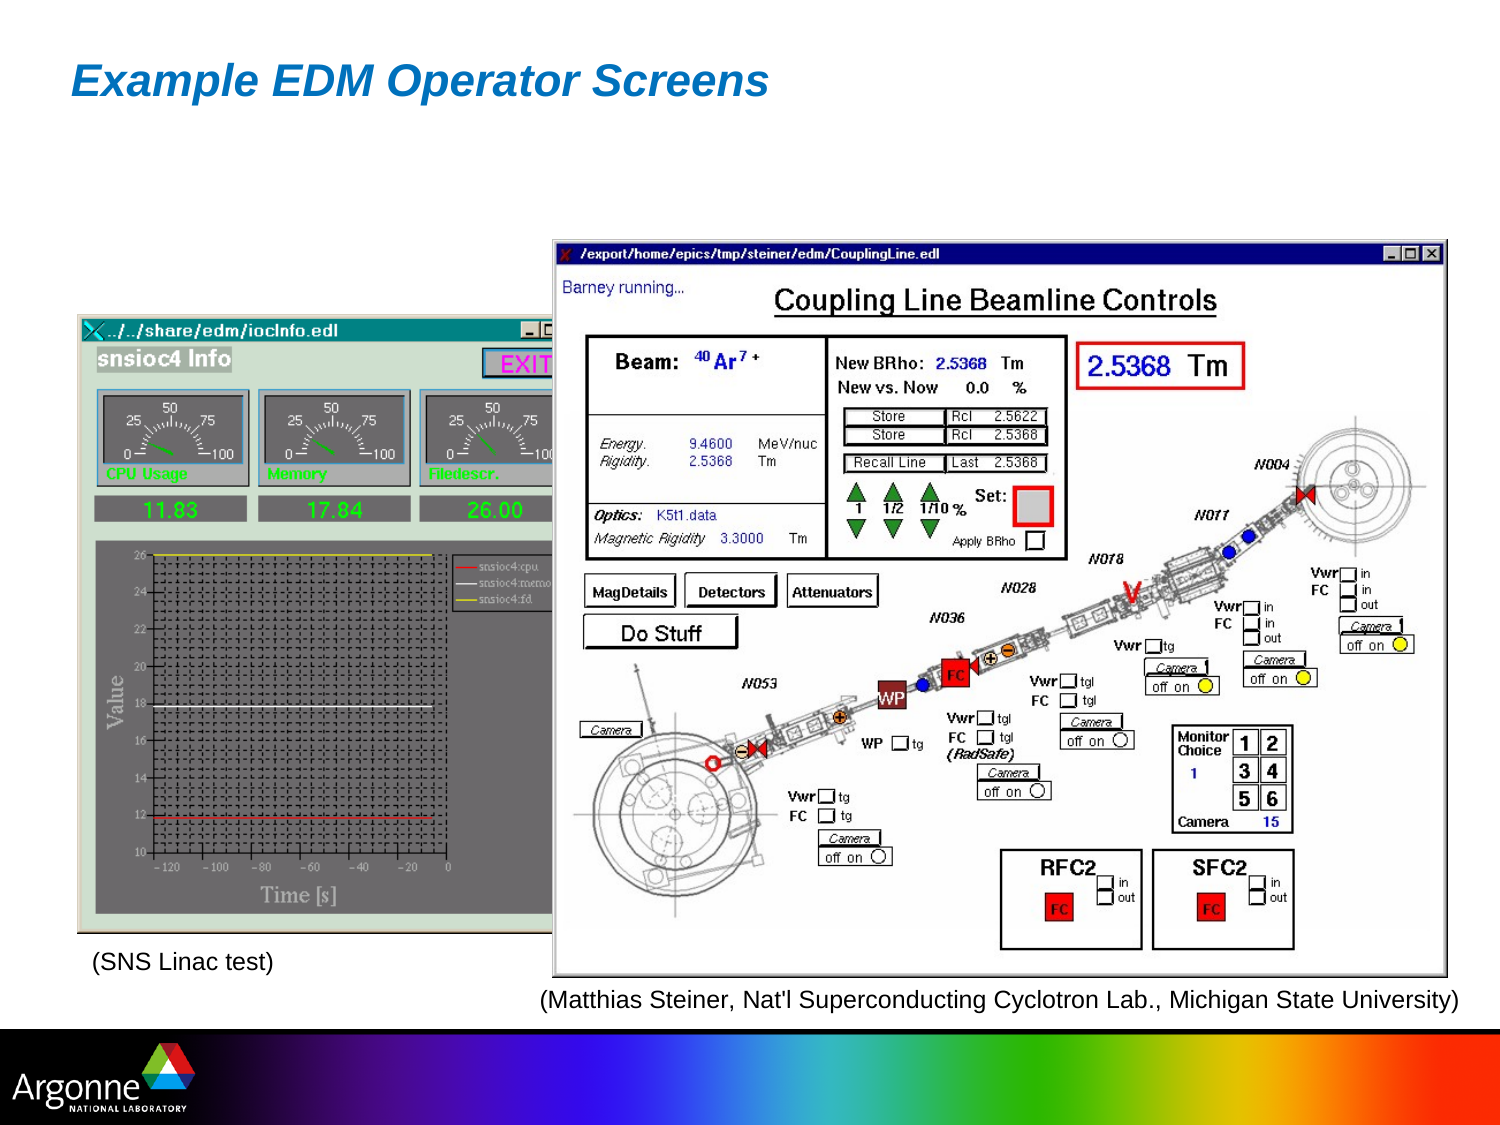

# Example EDM Operator Screens
(SNS Linac test)
(Matthias Steiner, Nat'l Superconducting Cyclotron Lab., Michigan State University)